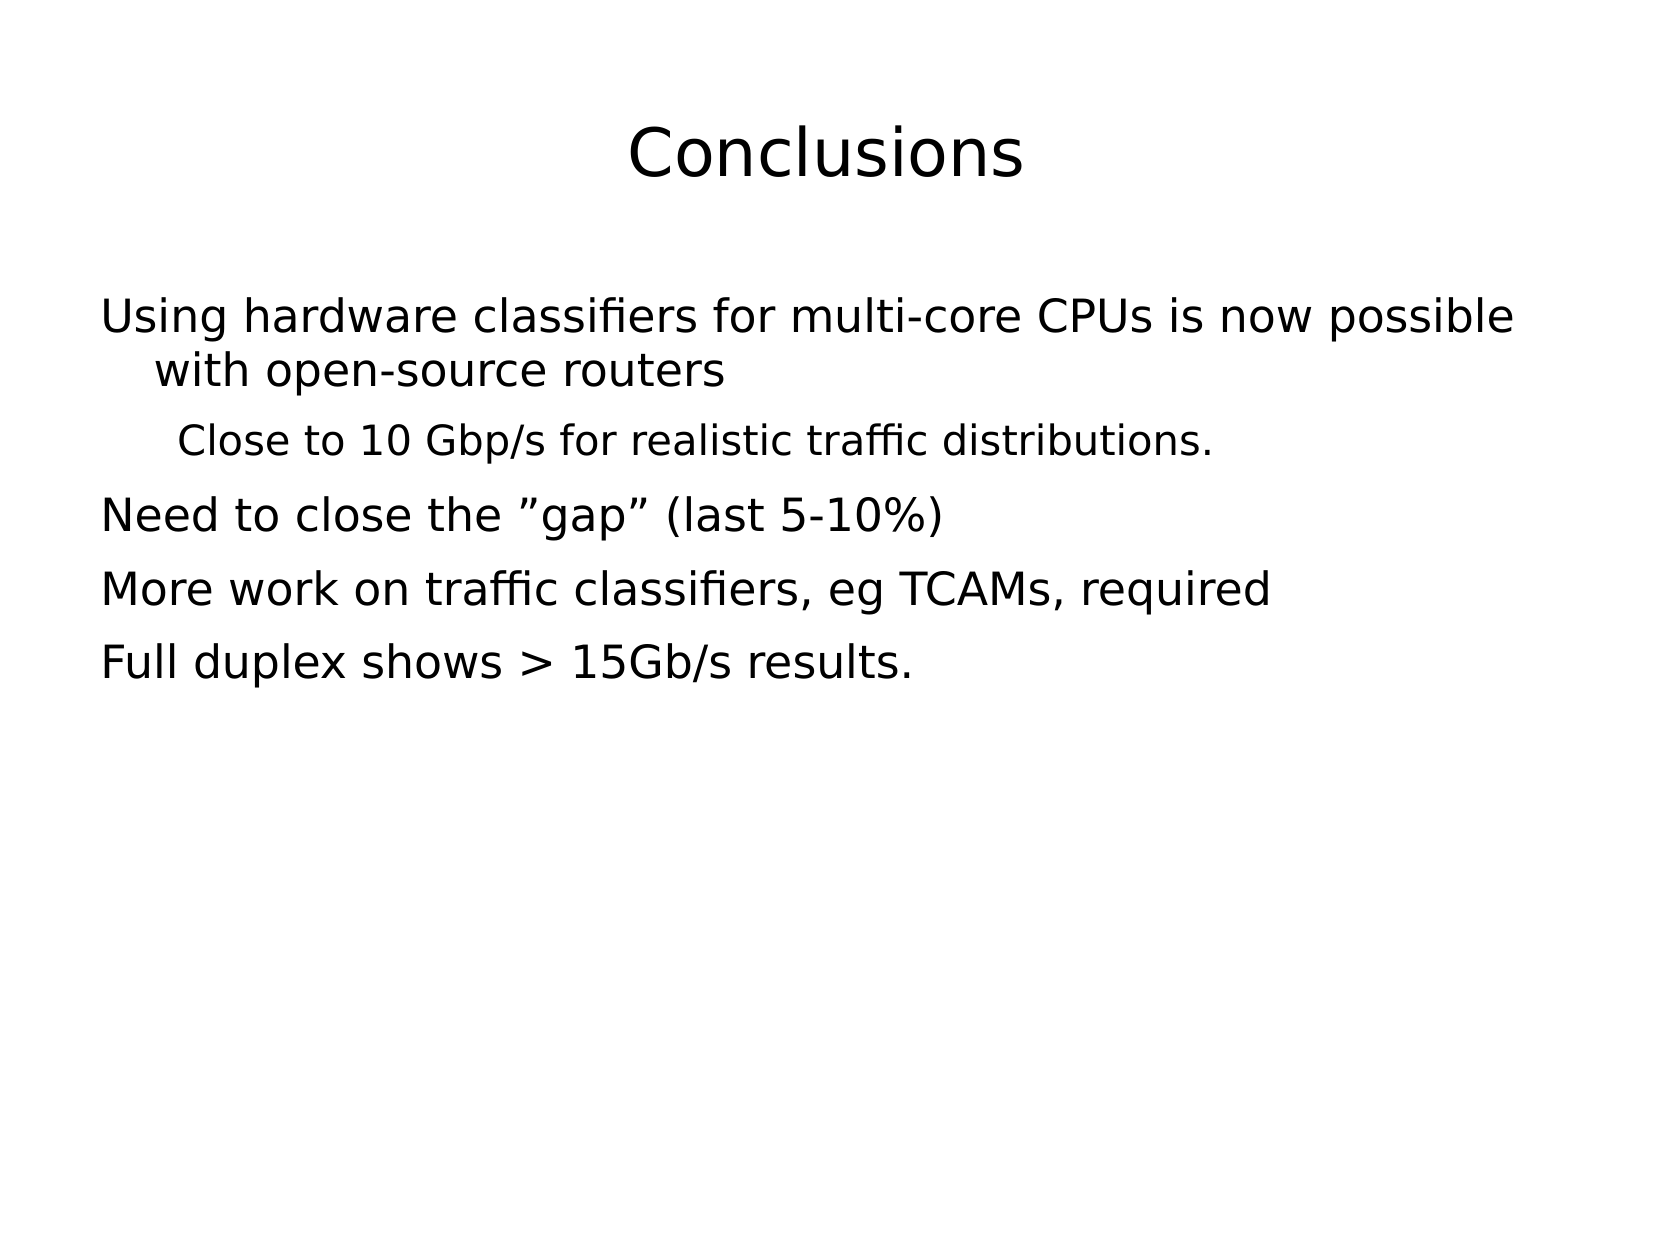

# Conclusions
Using hardware classifiers for multi-core CPUs is now possible with open-source routers
Close to 10 Gbp/s for realistic traffic distributions.
Need to close the ”gap” (last 5-10%)
More work on traffic classifiers, eg TCAMs, required
Full duplex shows > 15Gb/s results.